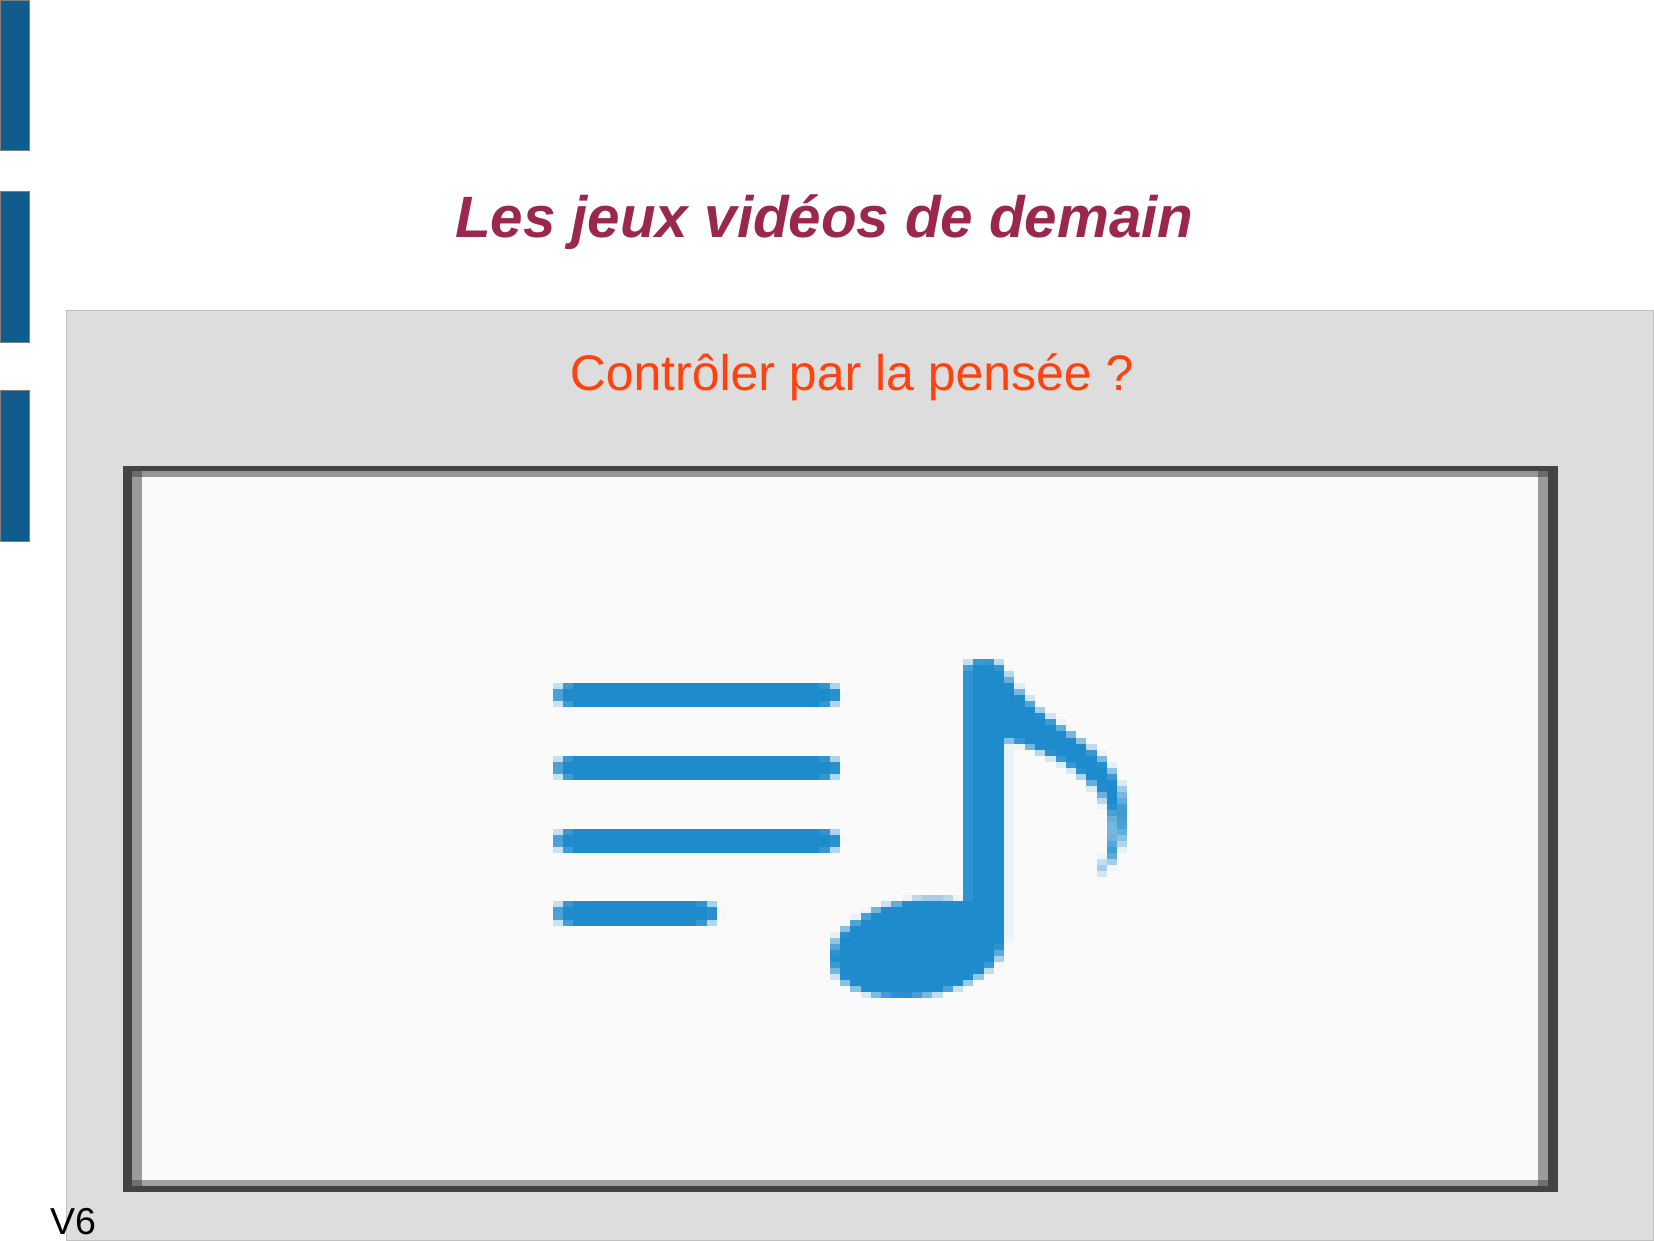

Les jeux vidéos de demain
Contrôler par la pensée ?
V6